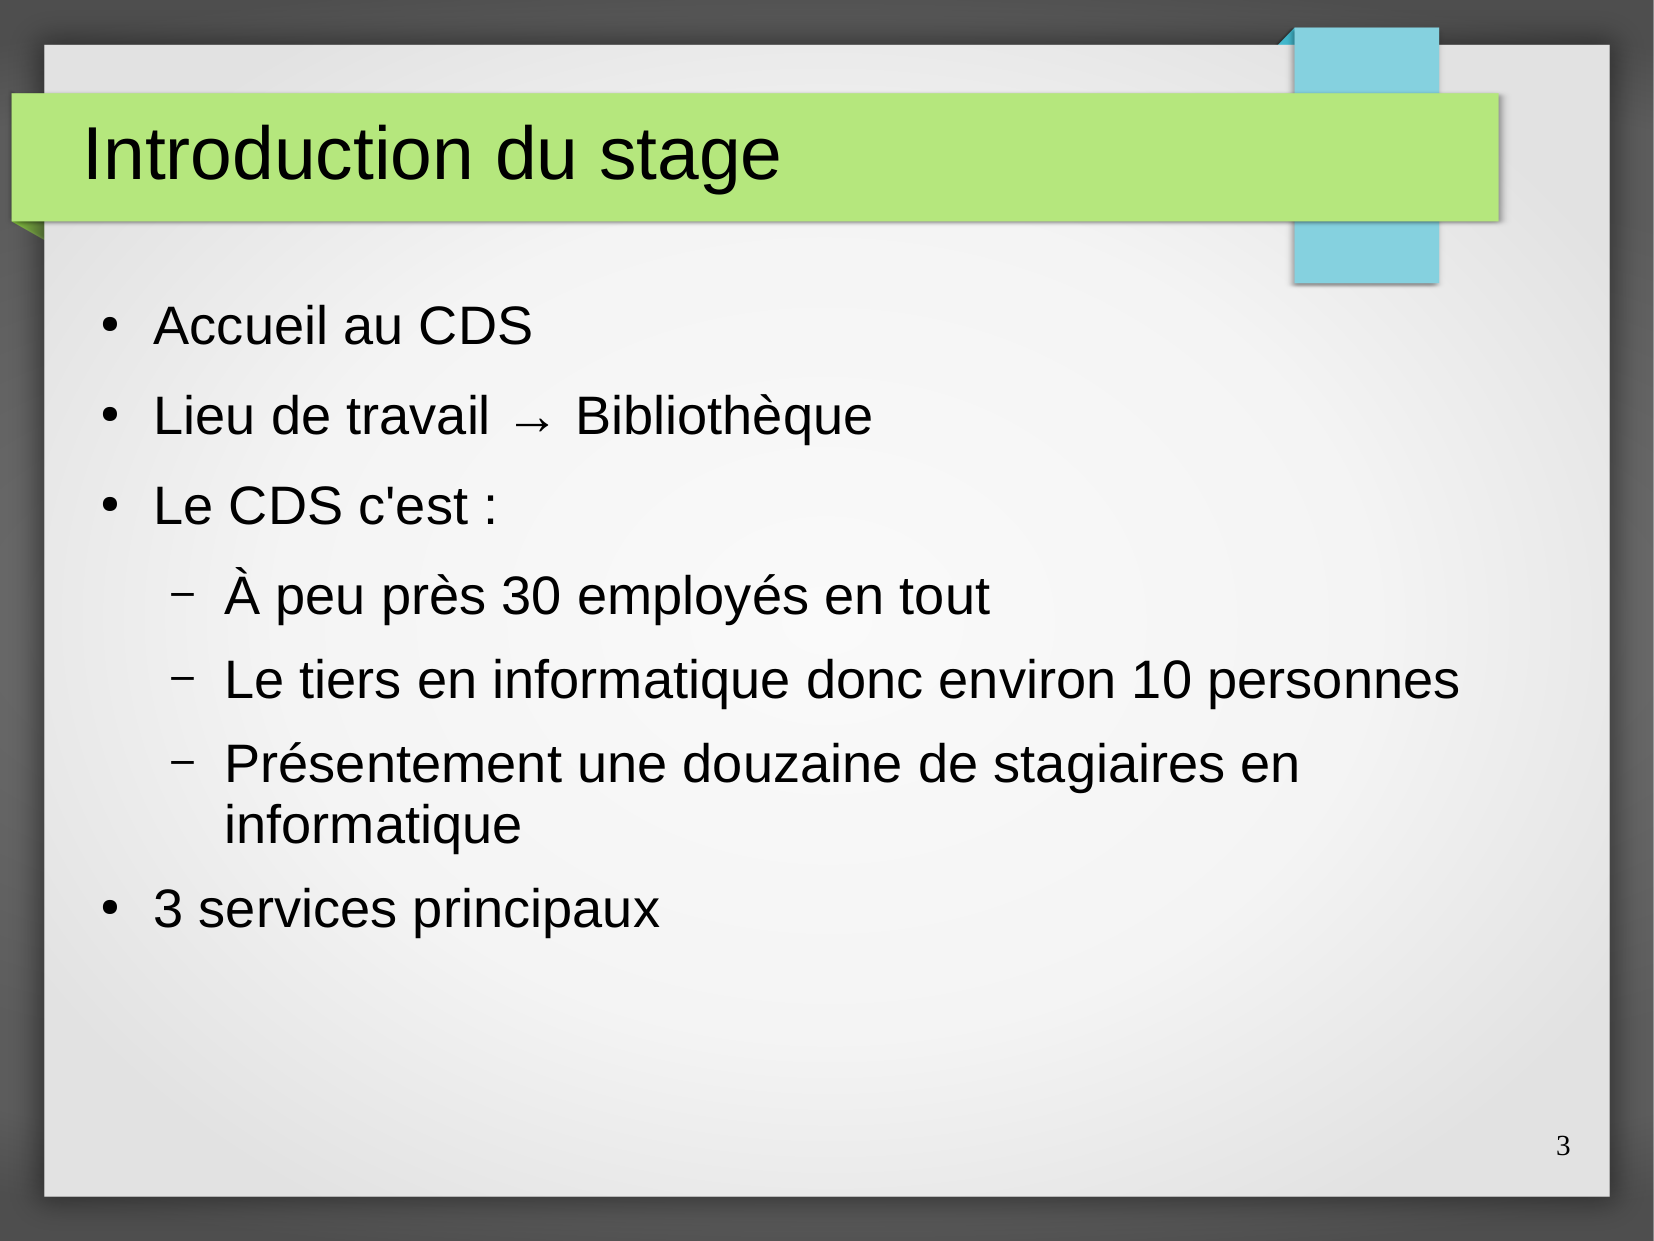

# Introduction du stage
Accueil au CDS
Lieu de travail → Bibliothèque
Le CDS c'est :
À peu près 30 employés en tout
Le tiers en informatique donc environ 10 personnes
Présentement une douzaine de stagiaires en informatique
3 services principaux
3